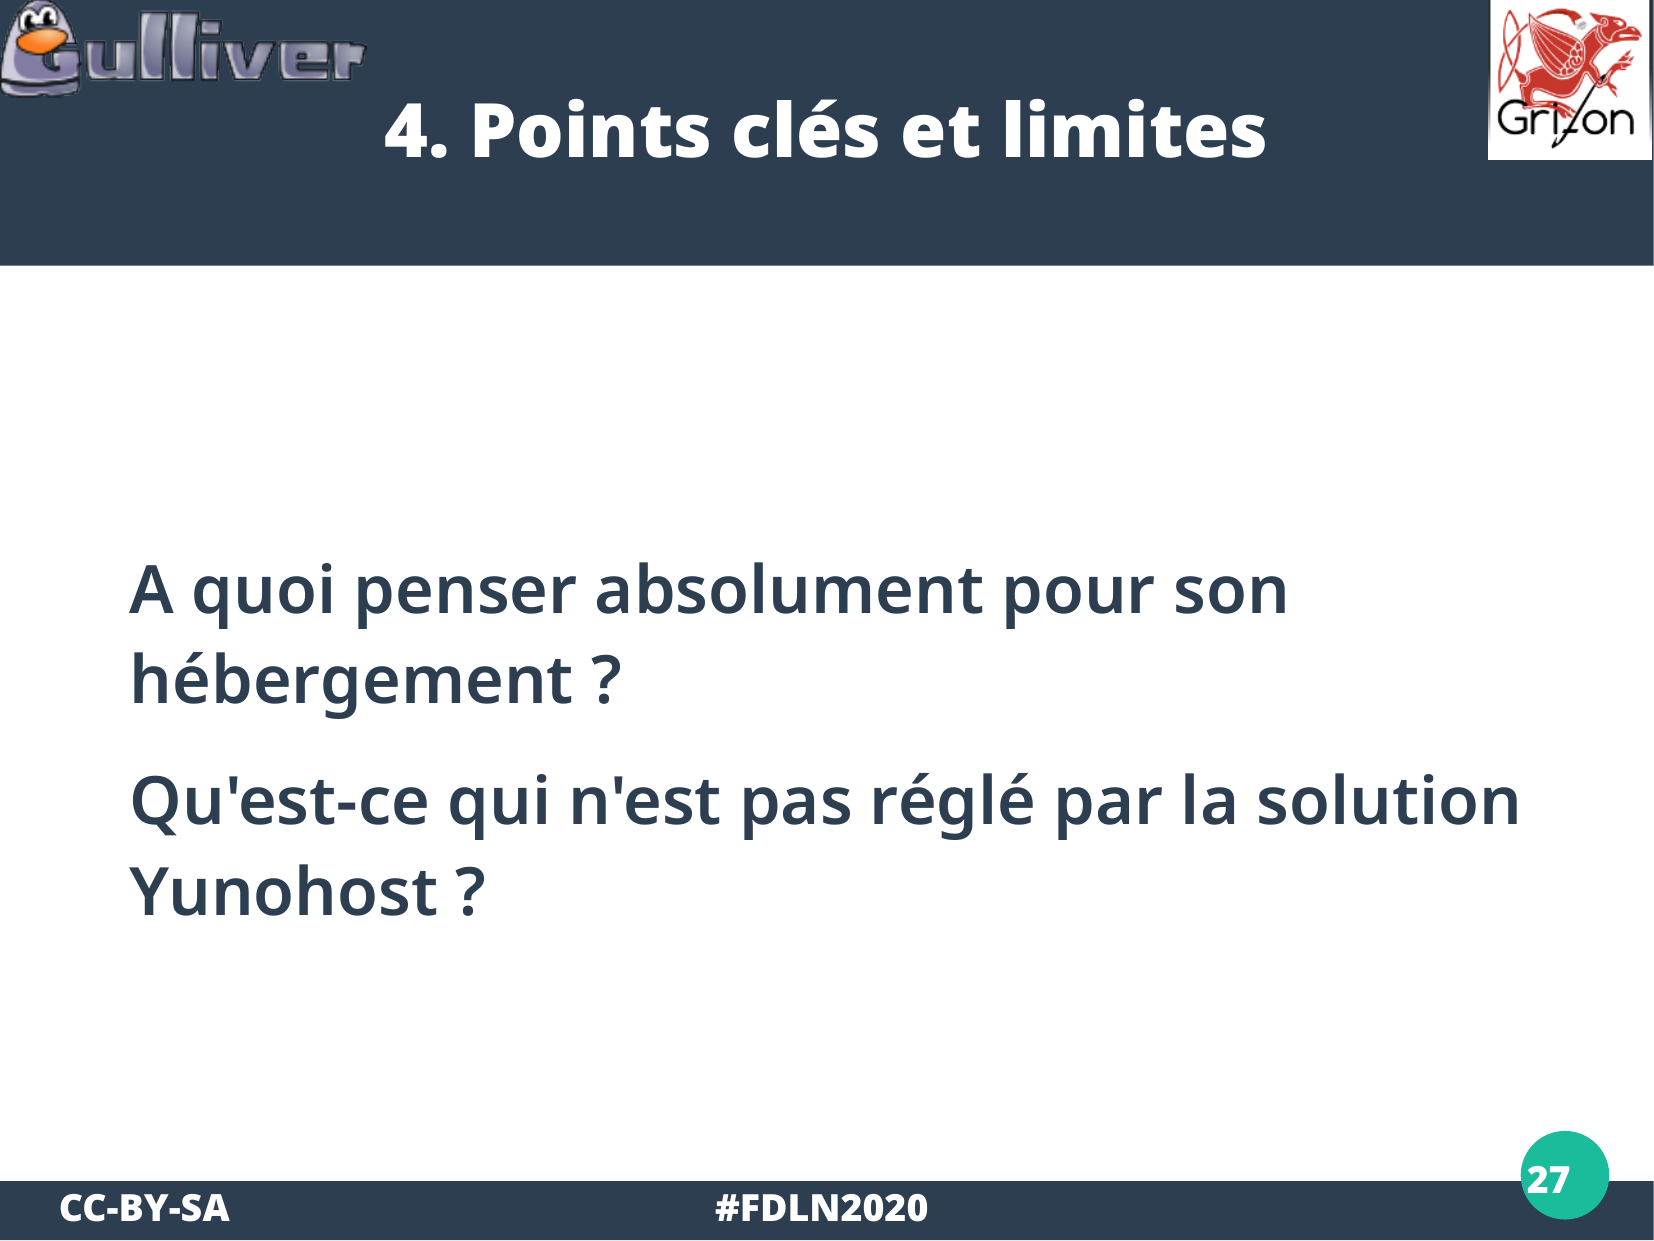

# 4. Points clés et limites
A quoi penser absolument pour son hébergement ?
Qu'est-ce qui n'est pas réglé par la solution Yunohost ?
27